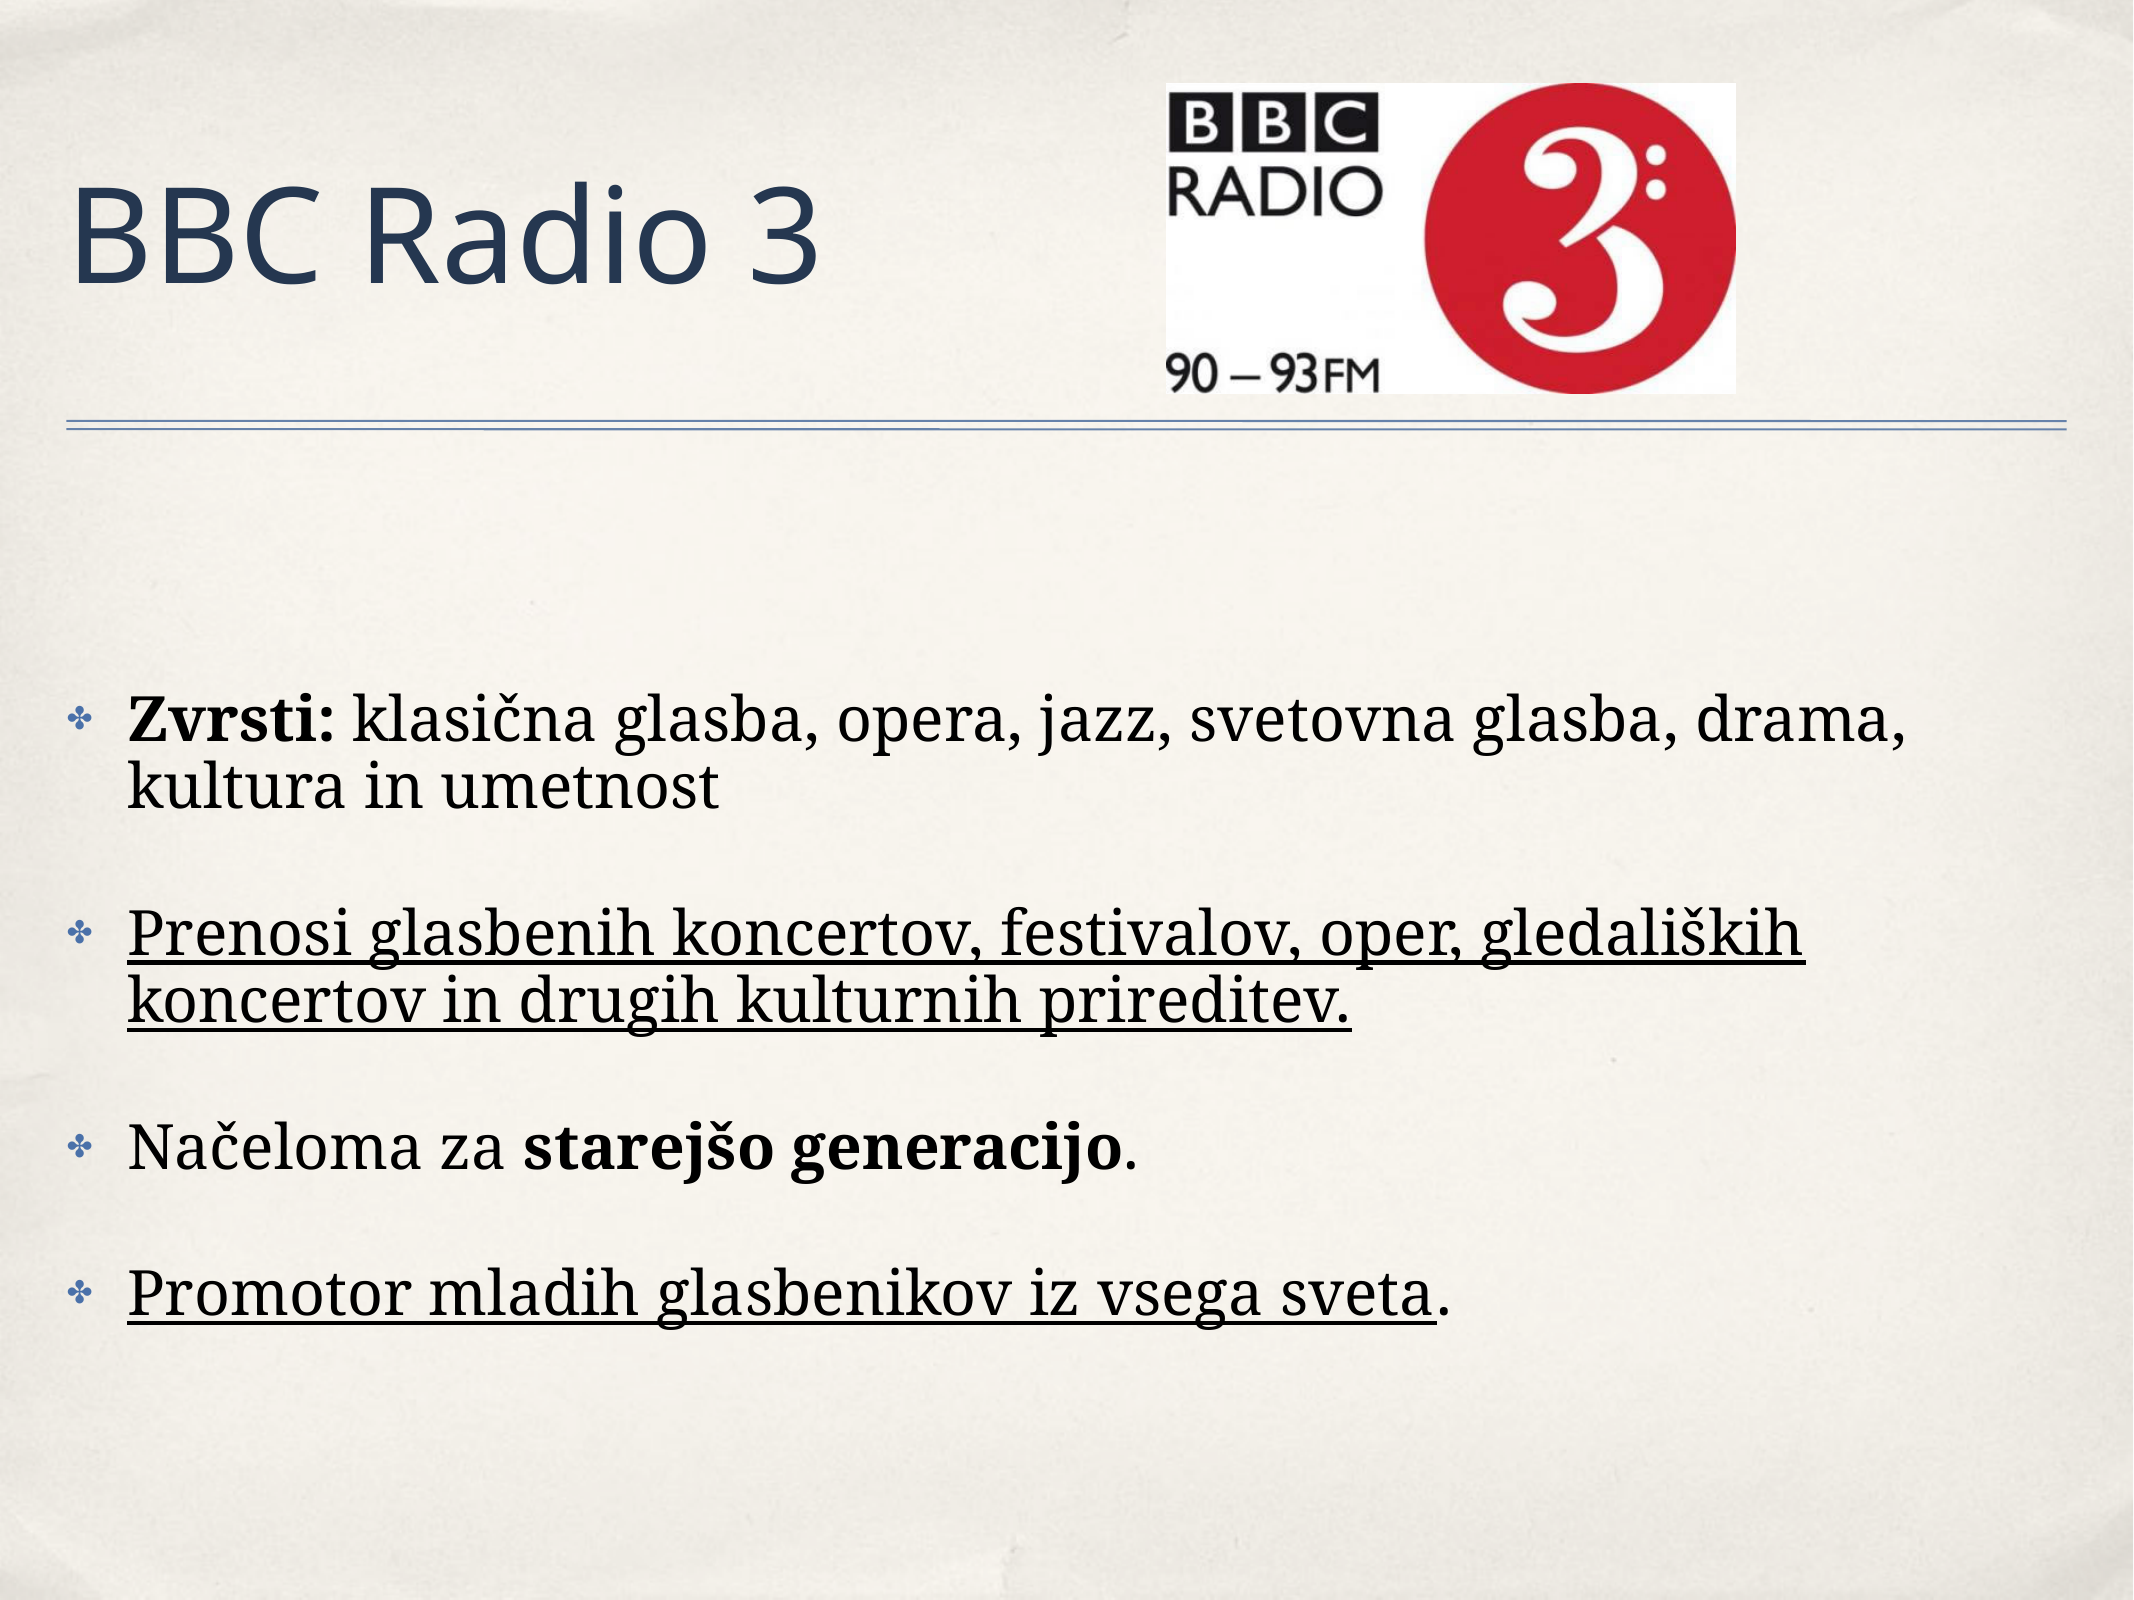

# BBC Radio 3
Zvrsti: klasična glasba, opera, jazz, svetovna glasba, drama, kultura in umetnost
Prenosi glasbenih koncertov, festivalov, oper, gledaliških koncertov in drugih kulturnih prireditev.
Načeloma za starejšo generacijo.
Promotor mladih glasbenikov iz vsega sveta.